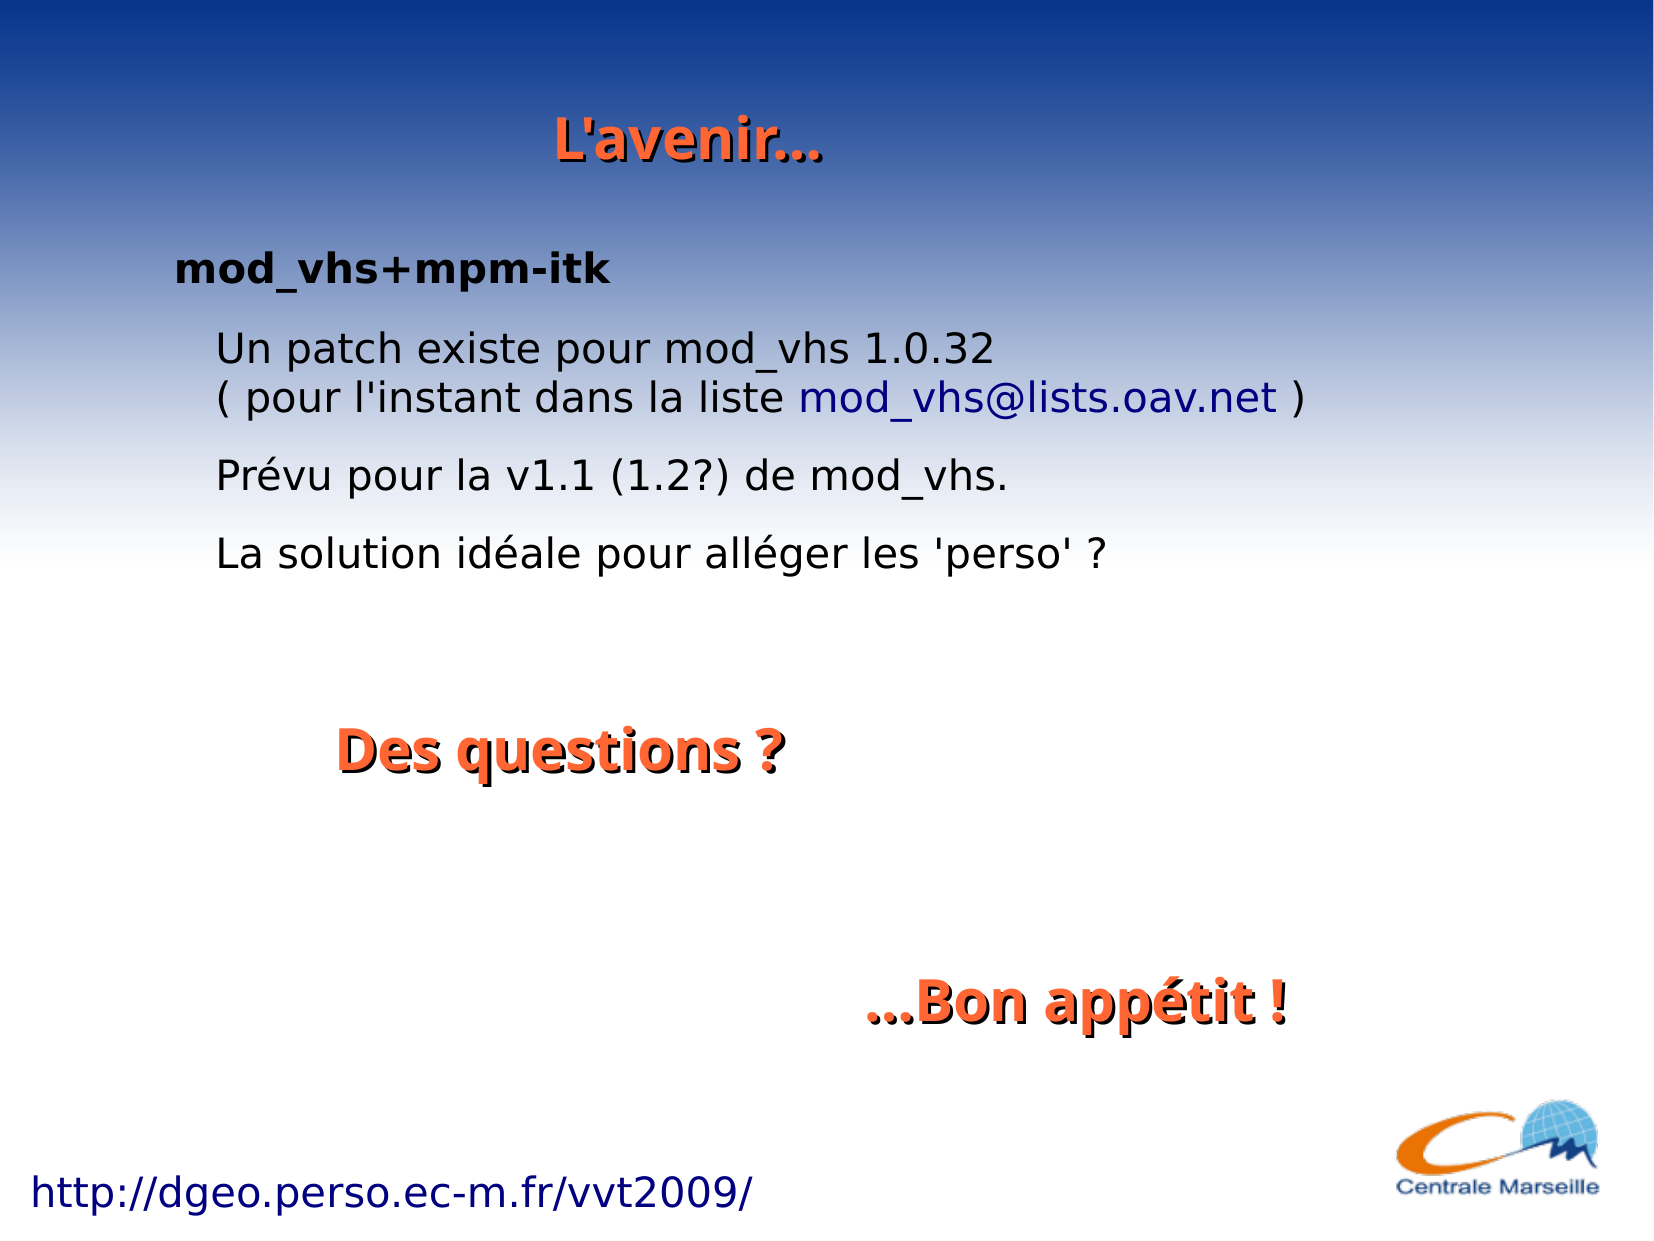

L'avenir…
mod_vhs+mpm-itk
Un patch existe pour mod_vhs 1.0.32
( pour l'instant dans la liste mod_vhs@lists.oav.net )
Prévu pour la v1.1 (1.2?) de mod_vhs.
La solution idéale pour alléger les 'perso' ?
Des questions ?
…Bon appétit !
http://dgeo.perso.ec-m.fr/vvt2009/